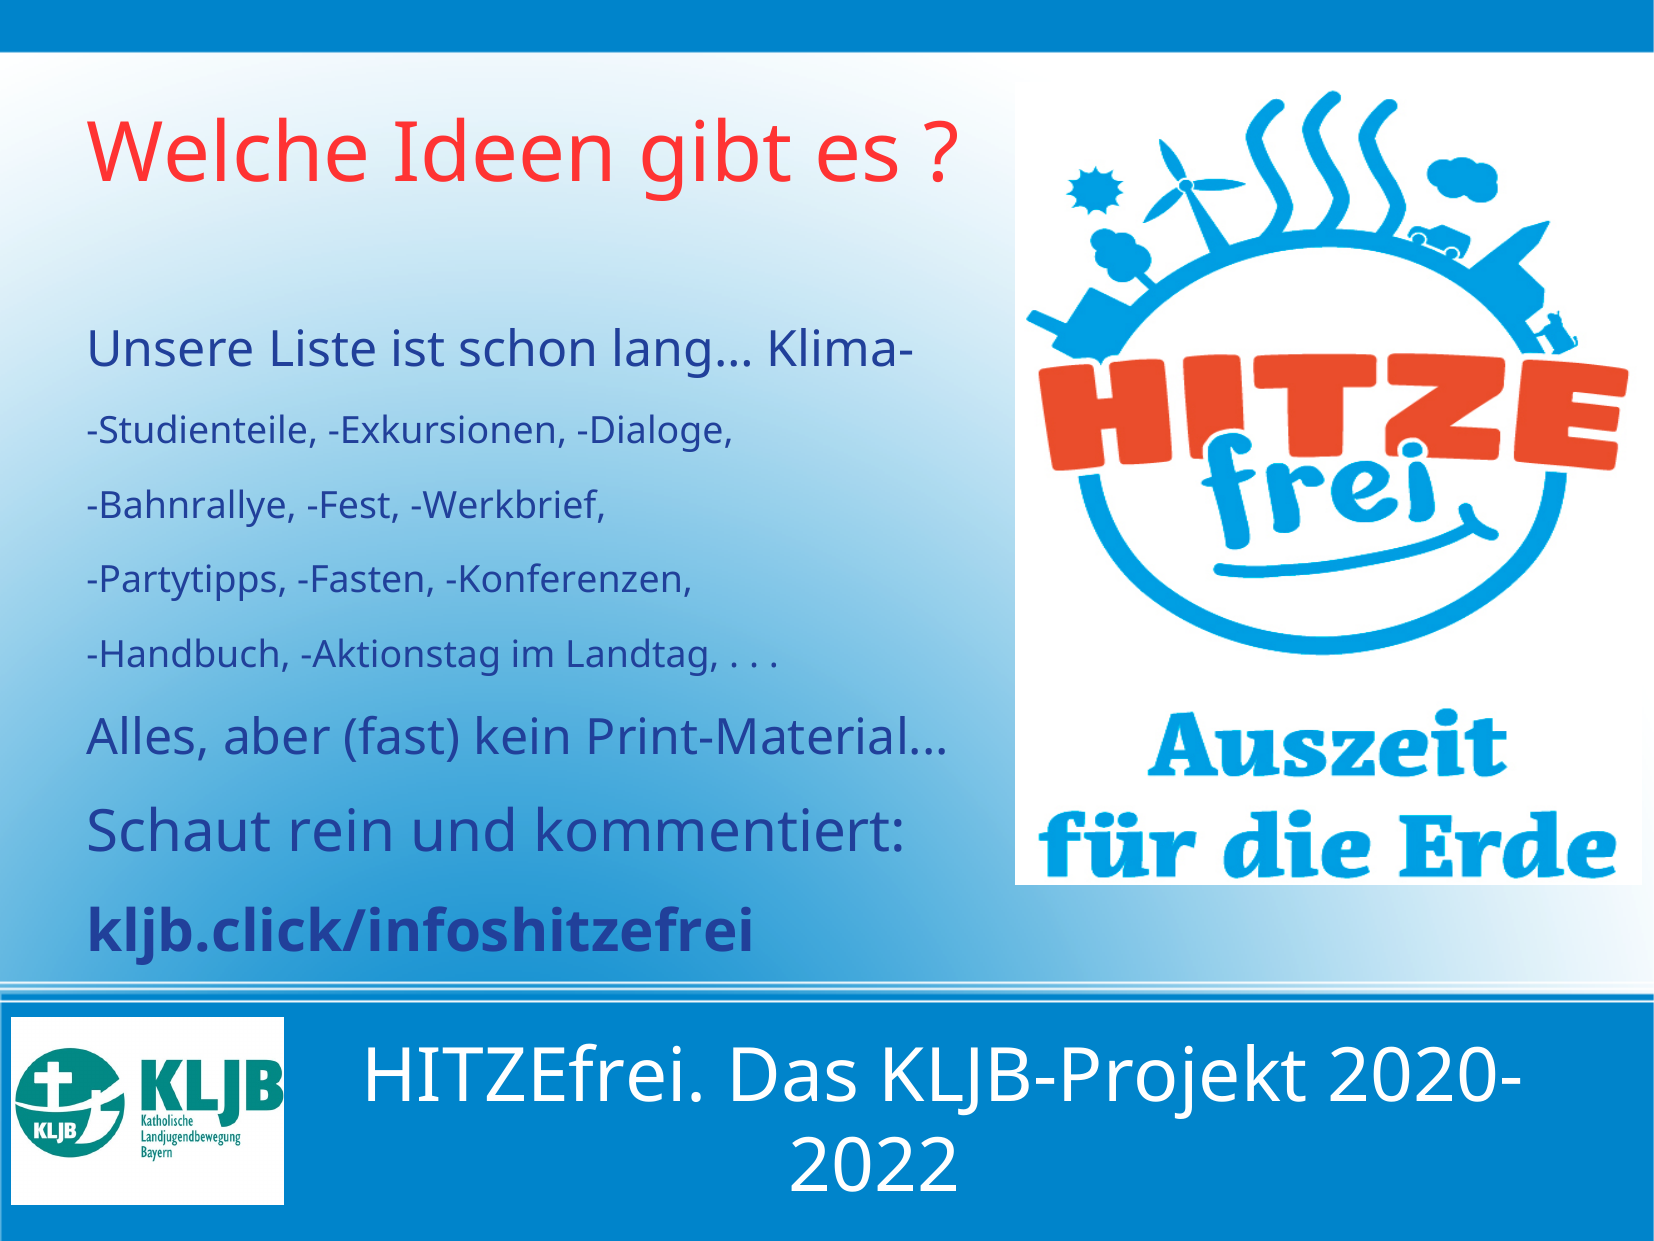

Welche Ideen gibt es ?
Unsere Liste ist schon lang… Klima-
-Studienteile, -Exkursionen, -Dialoge,
-Bahnrallye, -Fest, -Werkbrief,
-Partytipps, -Fasten, -Konferenzen,
-Handbuch, -Aktionstag im Landtag, . . .
Alles, aber (fast) kein Print-Material...
Schaut rein und kommentiert:
kljb.click/infoshitzefrei
# HITZEfrei. Das KLJB-Projekt 2020-2022